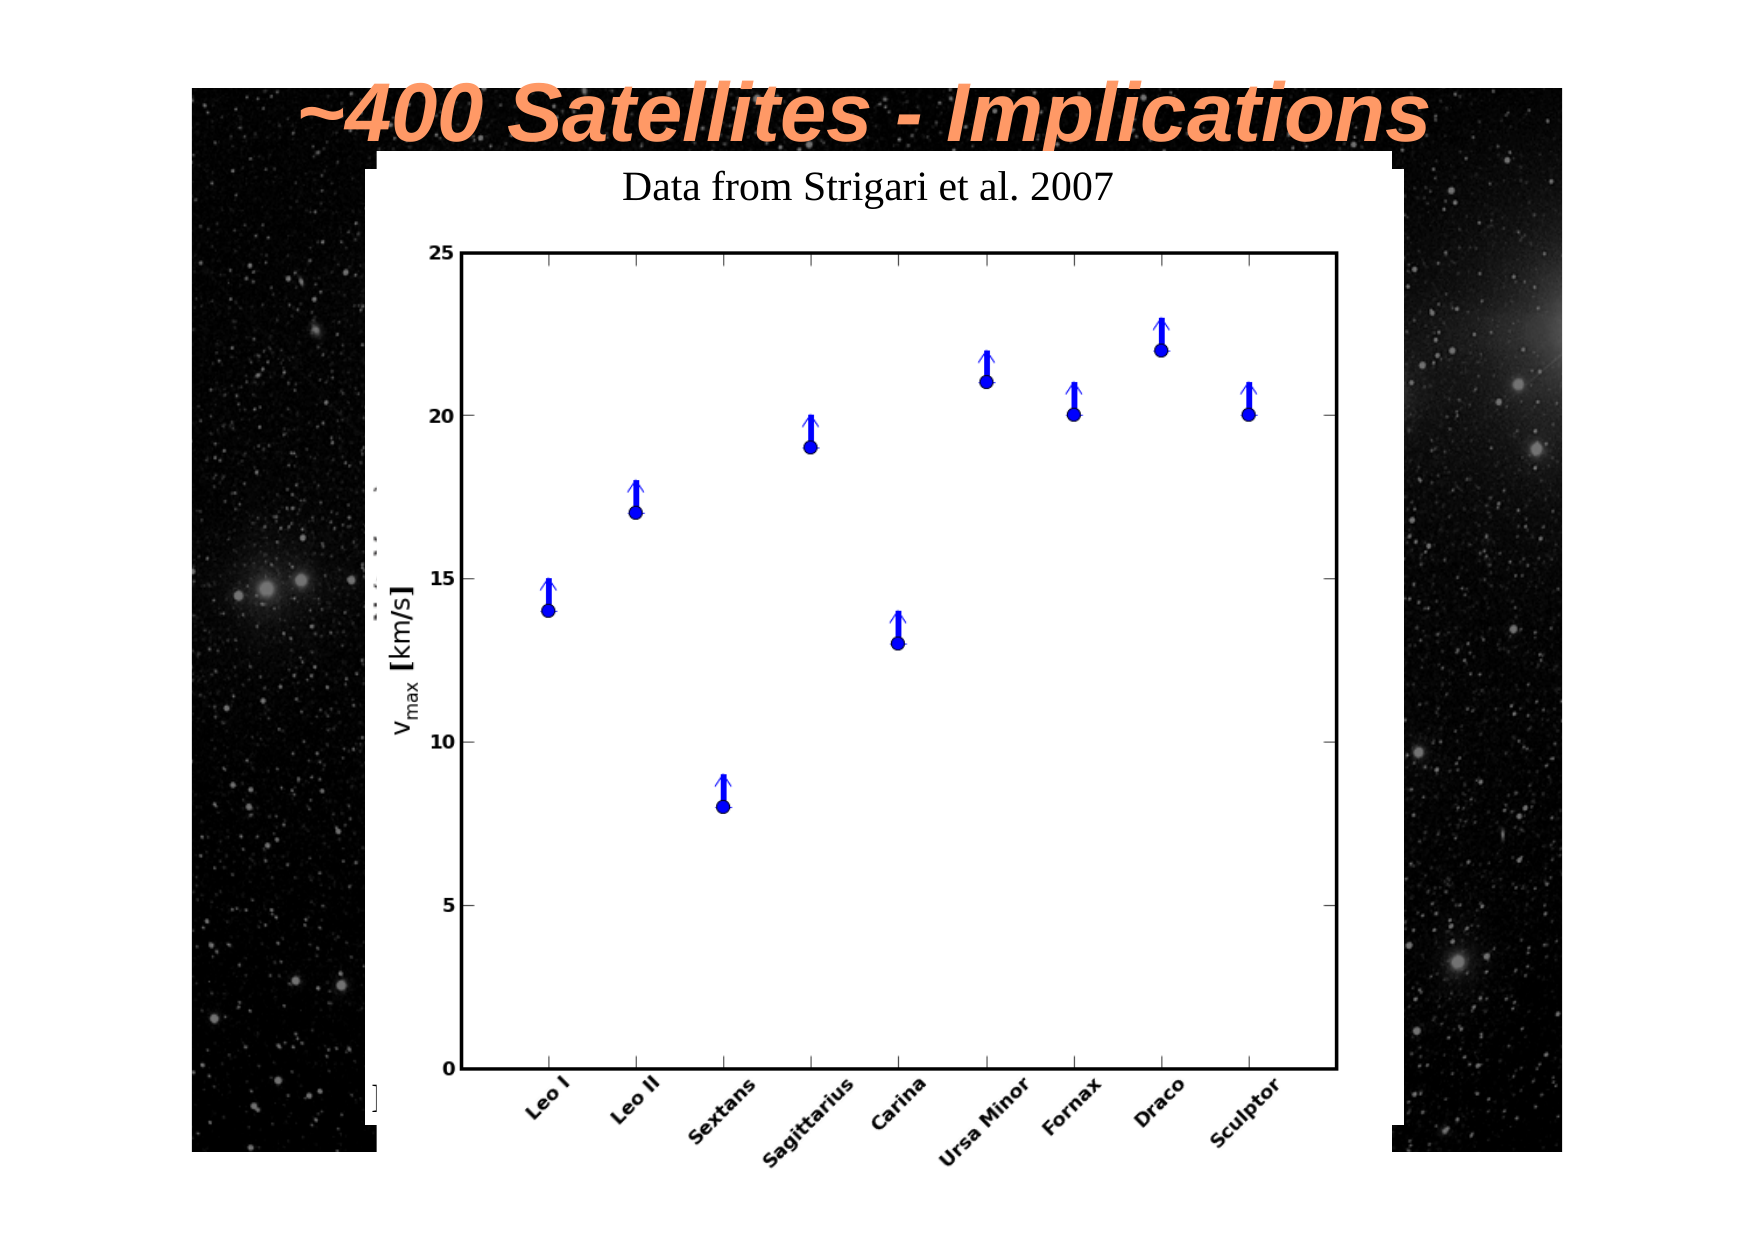

# ~400 Satellites - Implications
Data from Strigari et al. 2007
Diemand et al. 2008